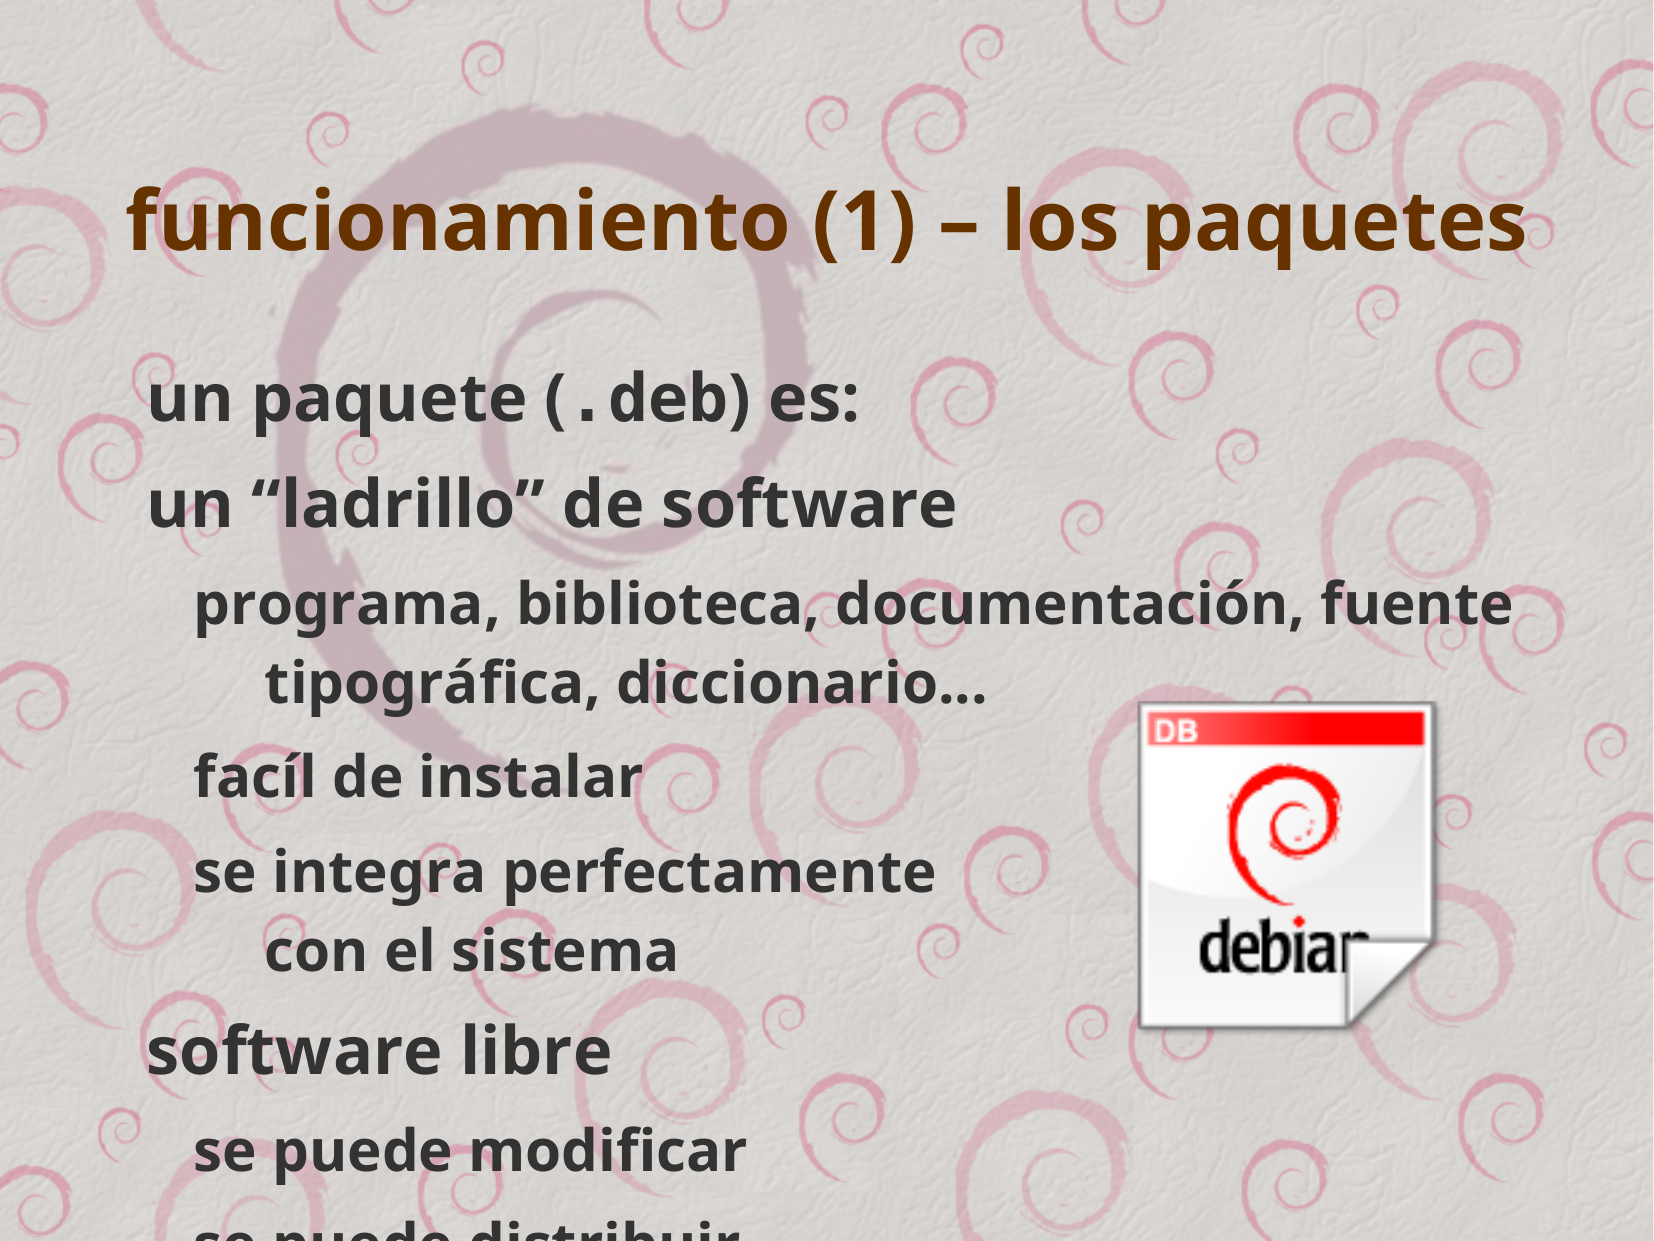

# funcionamiento (1) – los paquetes
un paquete (.deb) es:
un “ladrillo” de software
programa, biblioteca, documentación, fuente tipográfica, diccionario...
facíl de instalar
se integra perfectamente
con el sistema
software libre
se puede modificar
se puede distribuir